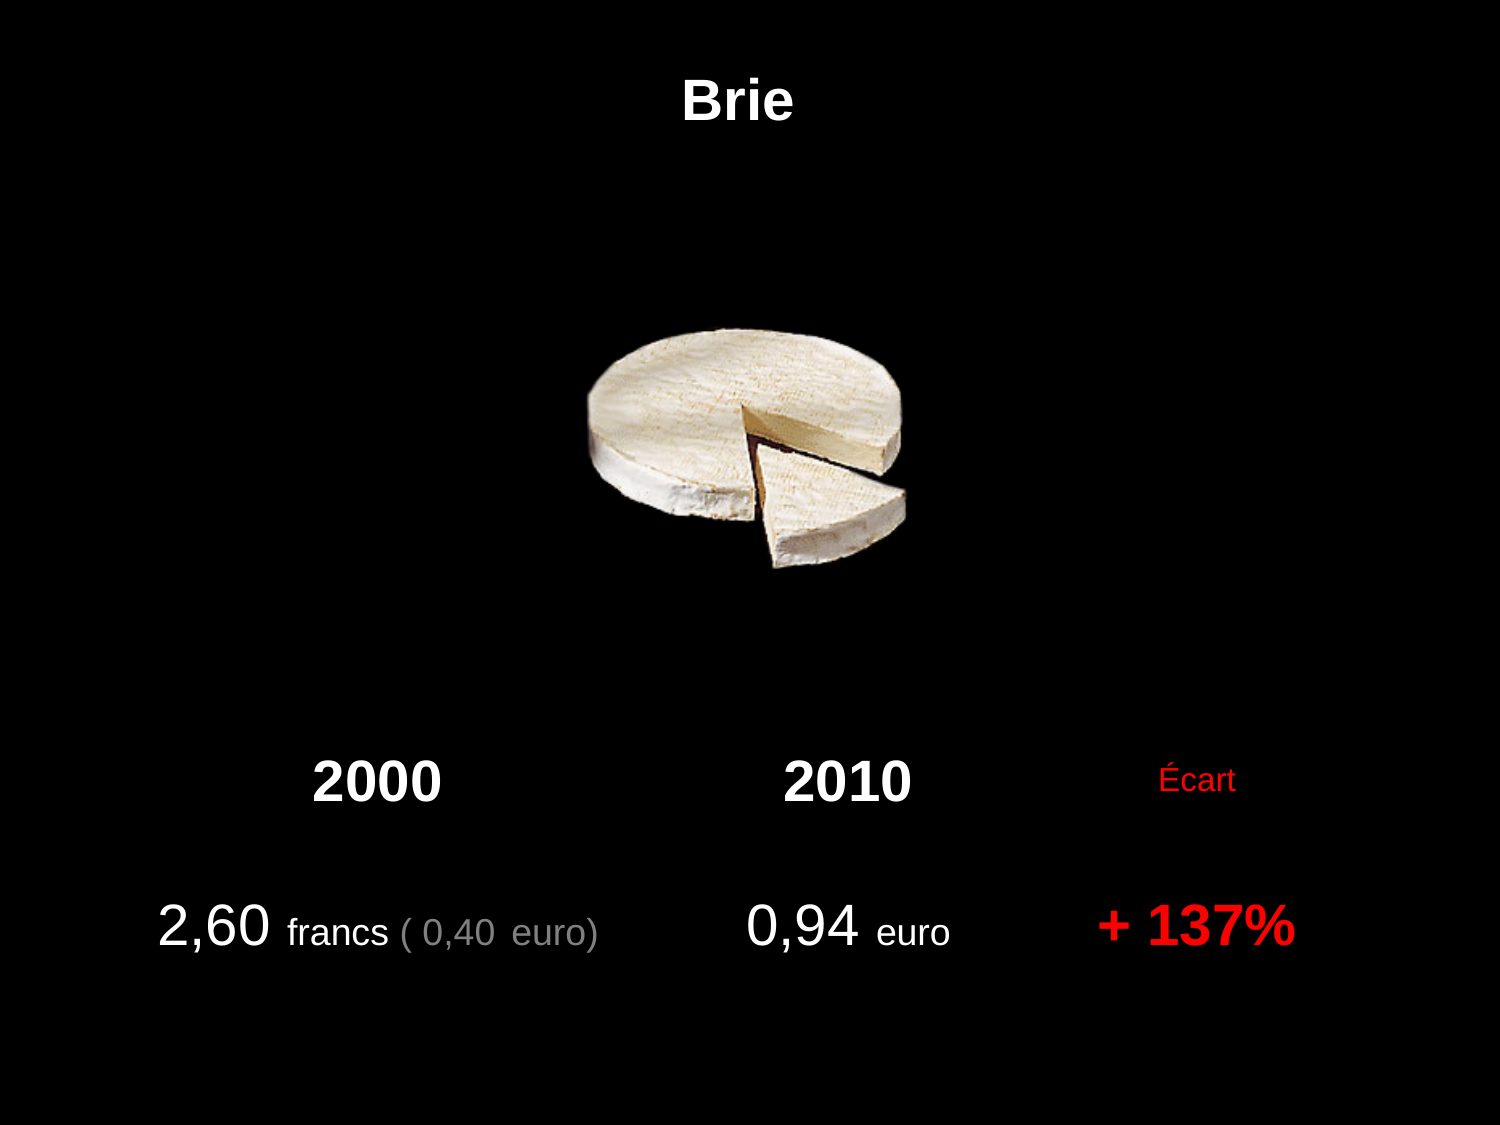

Brie
| 2000 | 2010 | Écart |
| --- | --- | --- |
| 2,60 francs ( 0,40 euro) | 0,94 euro | + 137% |